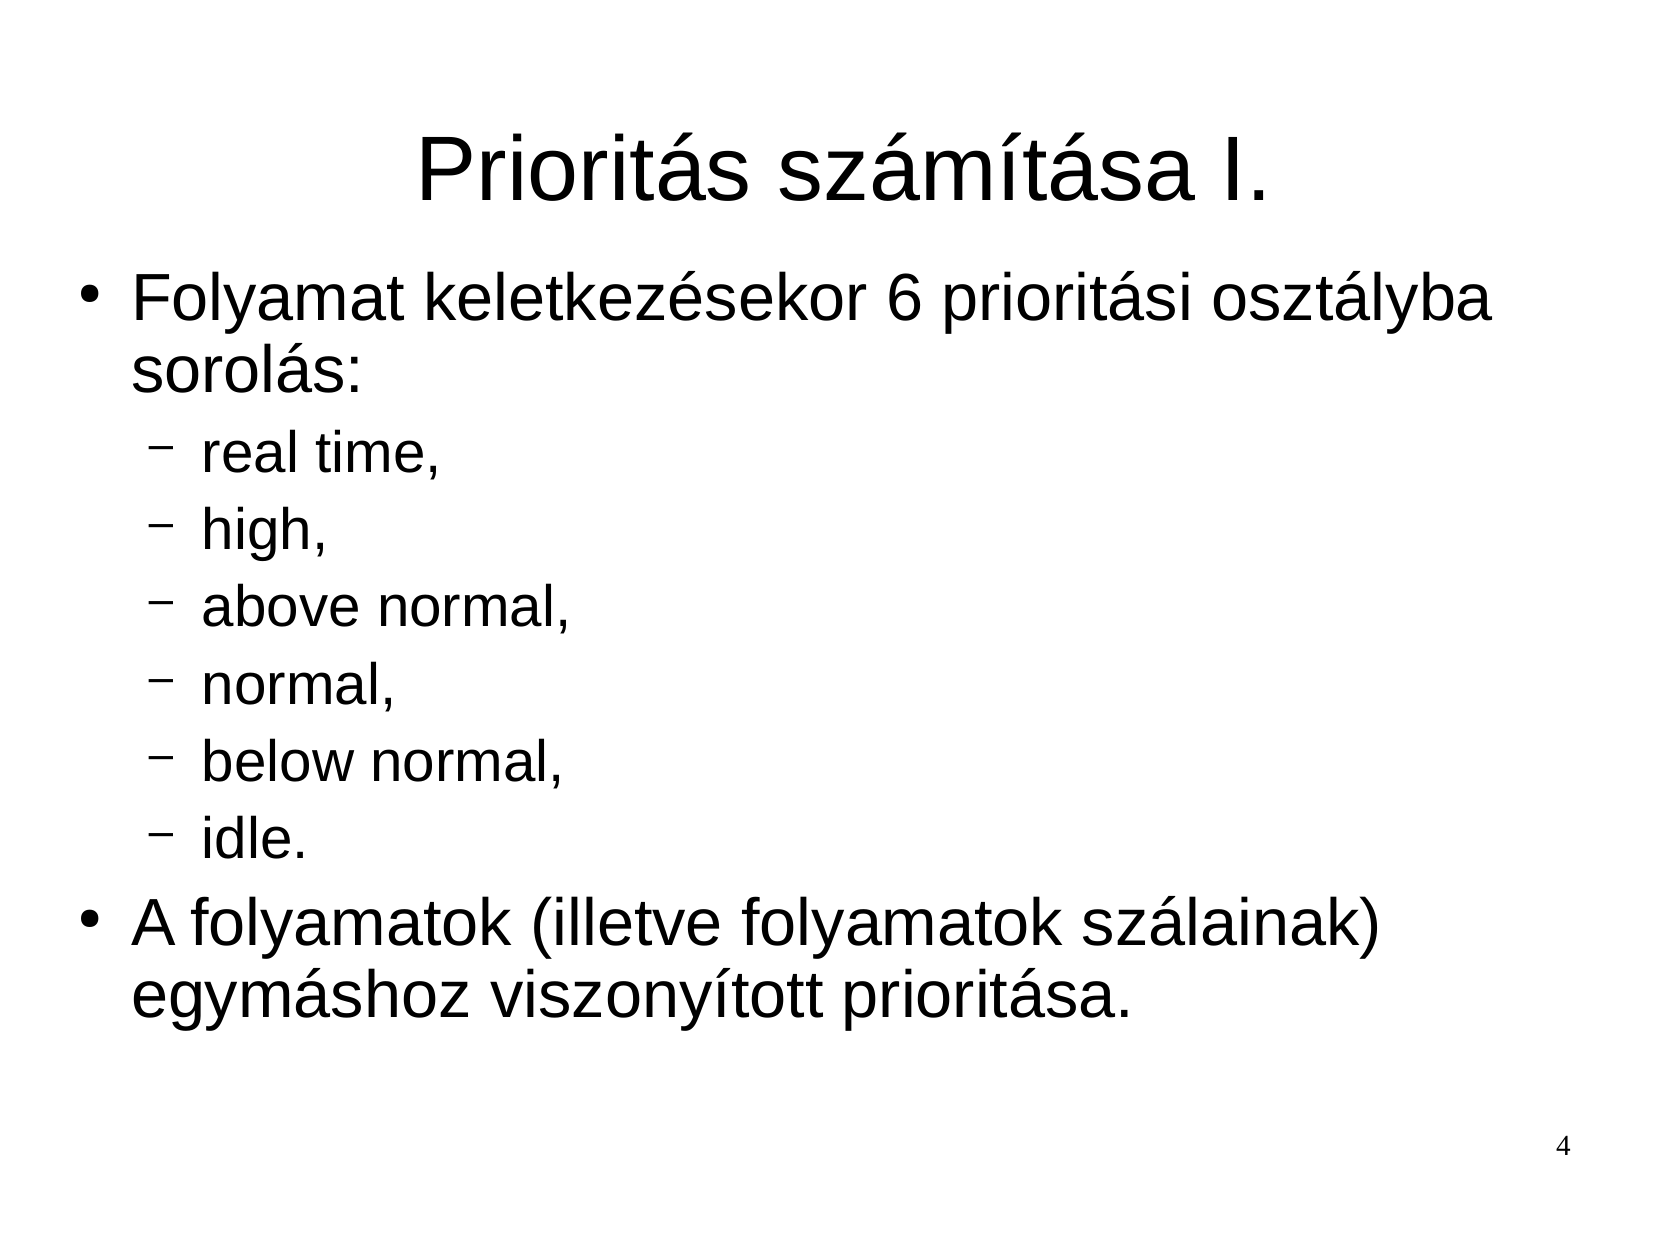

# Prioritás számítása I.
Folyamat keletkezésekor 6 prioritási osztályba sorolás:
real time,
high,
above normal,
normal,
below normal,
idle.
A folyamatok (illetve folyamatok szálainak) egymáshoz viszonyított prioritása.
4